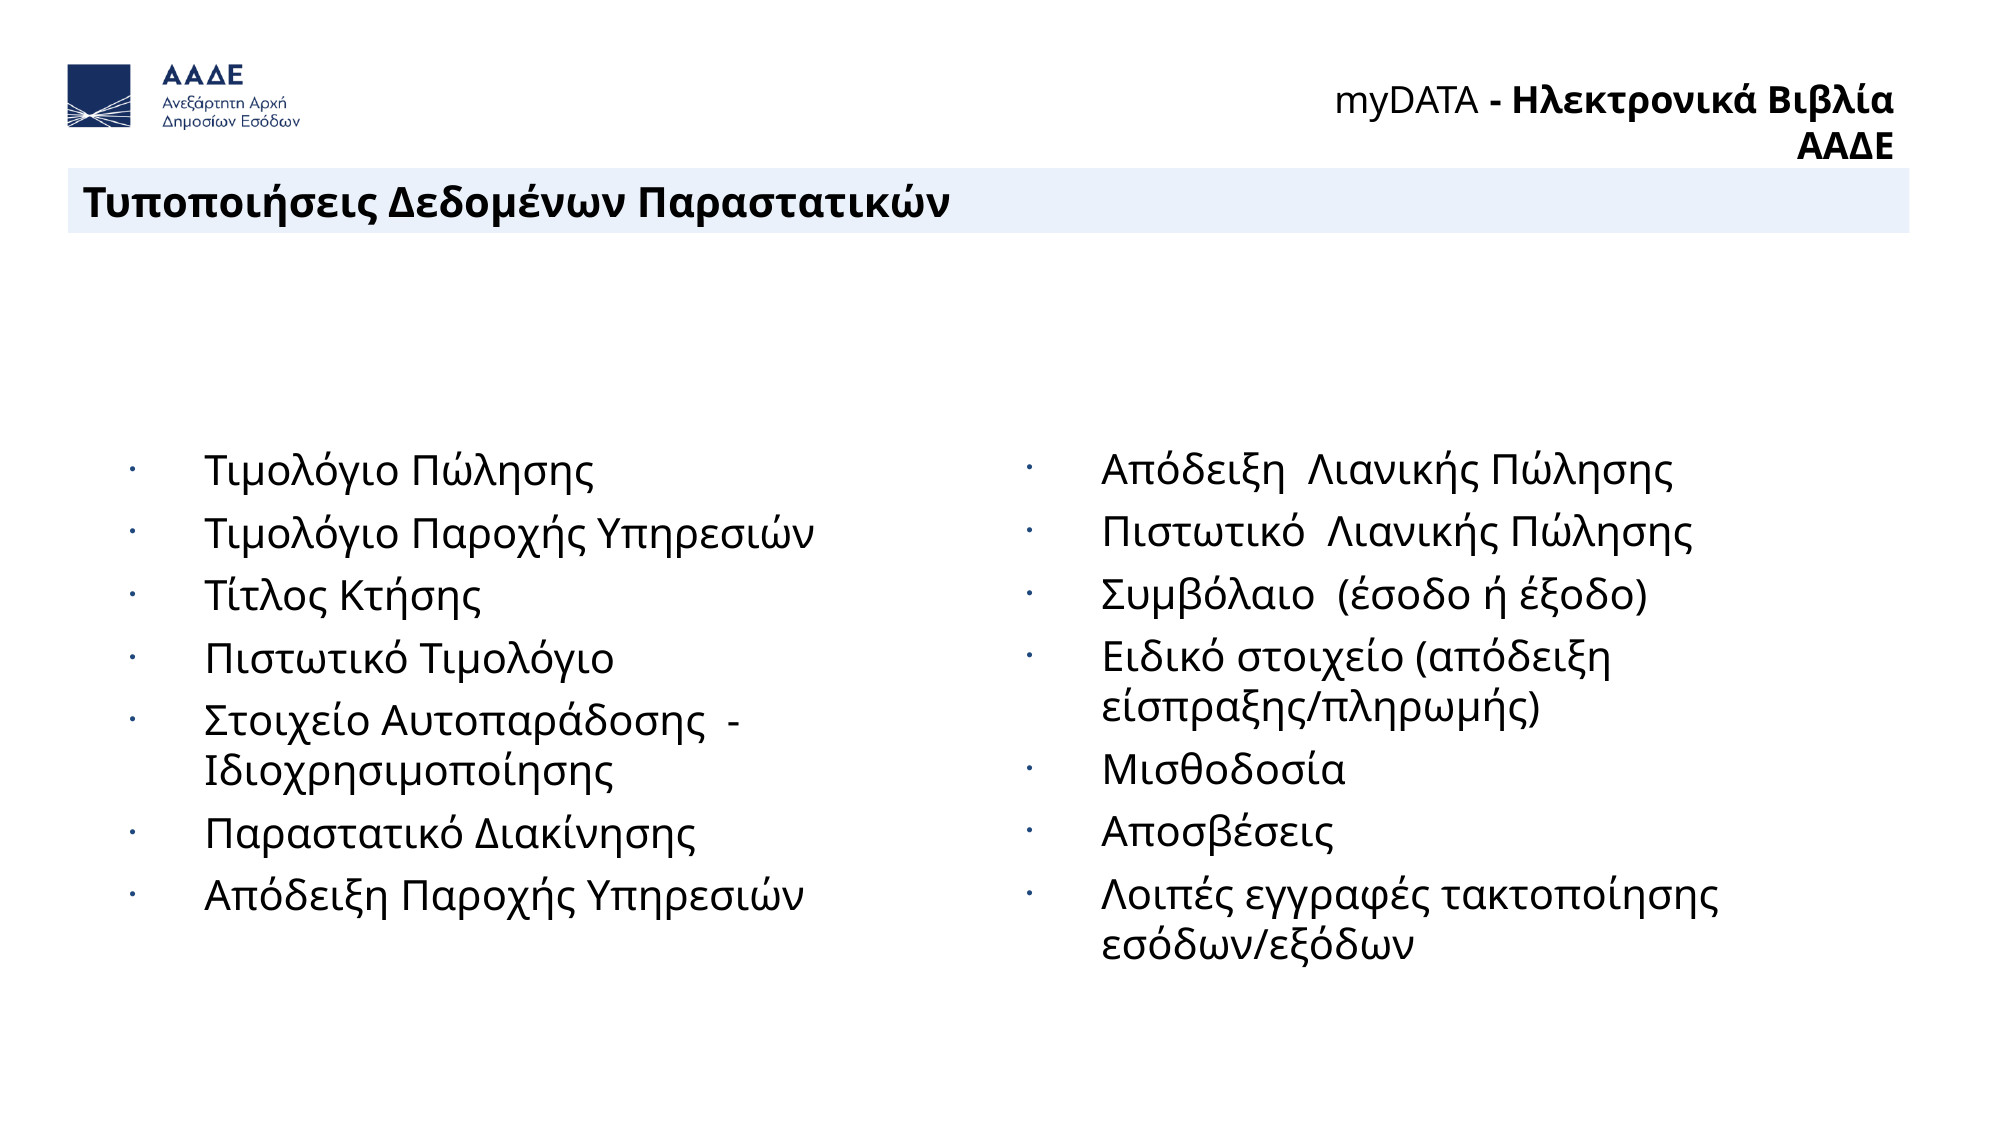

myDATA - Ηλεκτρονικά Βιβλία ΑΑΔΕ
Τυποποιήσεις Δεδομένων Παραστατικών
Απόδειξη Λιανικής Πώλησης
Πιστωτικό Λιανικής Πώλησης
Συμβόλαιο (έσοδο ή έξοδο)
Ειδικό στοιχείο (απόδειξη είσπραξης/πληρωμής)
Μισθοδοσία
Αποσβέσεις
Λοιπές εγγραφές τακτοποίησης εσόδων/εξόδων
Τιμολόγιο Πώλησης
Τιμολόγιο Παροχής Υπηρεσιών
Τίτλος Κτήσης
Πιστωτικό Τιμολόγιο
Στοιχείο Αυτοπαράδοσης - Ιδιοχρησιμοποίησης
Παραστατικό Διακίνησης
Απόδειξη Παροχής Υπηρεσιών